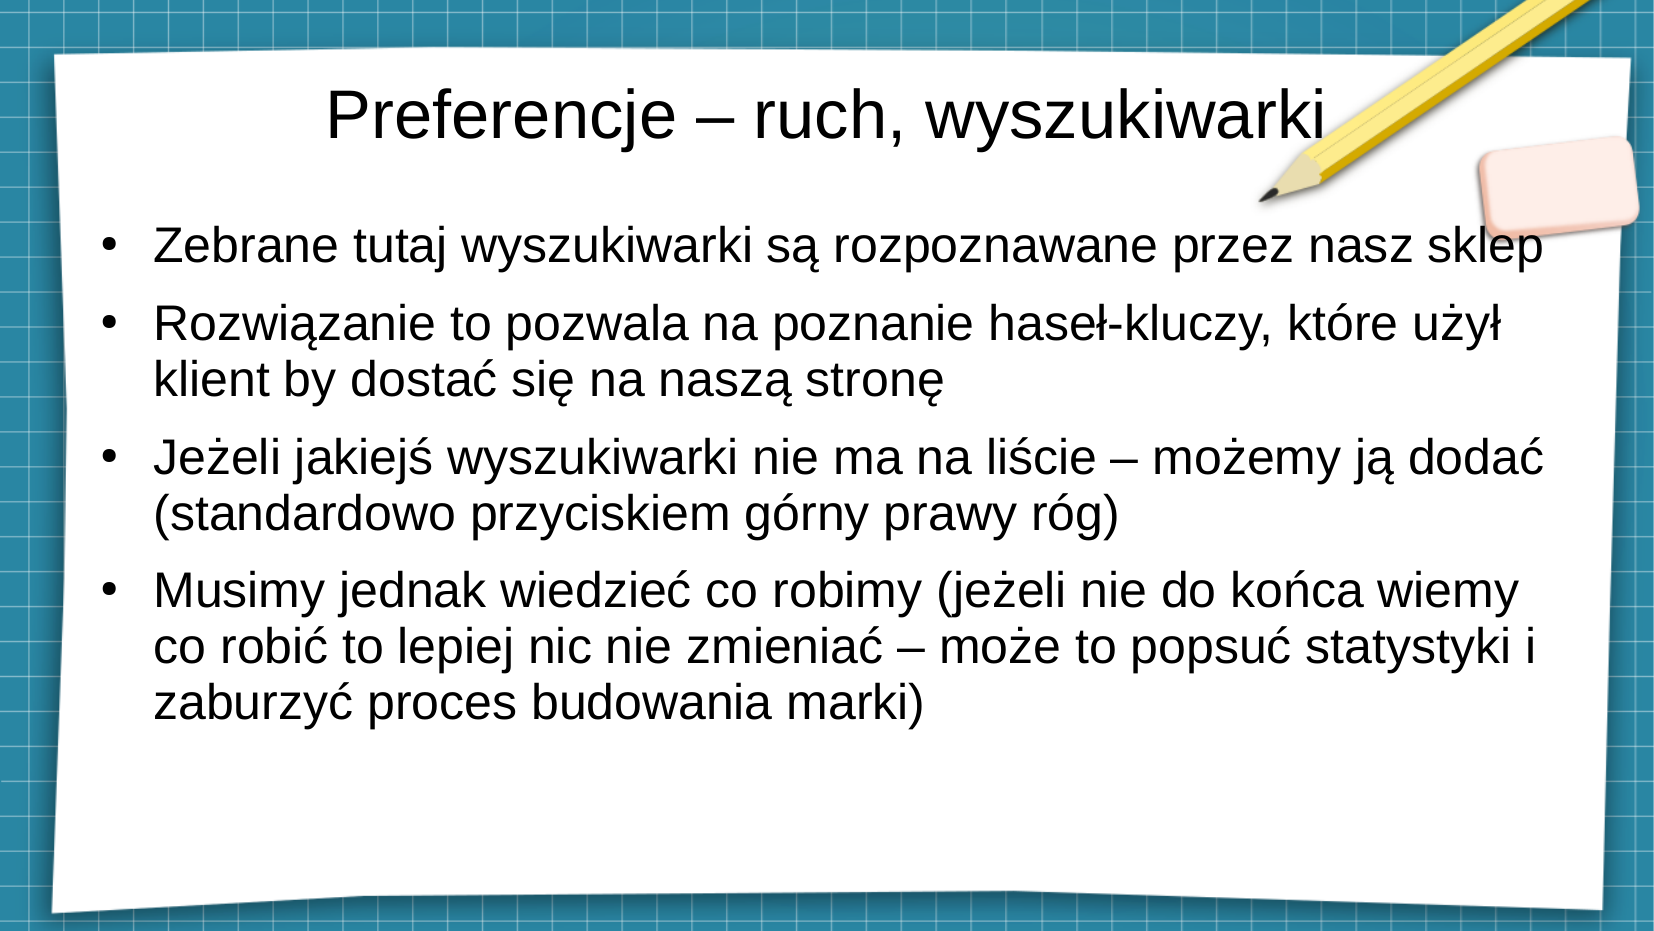

# Preferencje – ruch, wyszukiwarki
Zebrane tutaj wyszukiwarki są rozpoznawane przez nasz sklep
Rozwiązanie to pozwala na poznanie haseł-kluczy, które użył klient by dostać się na naszą stronę
Jeżeli jakiejś wyszukiwarki nie ma na liście – możemy ją dodać (standardowo przyciskiem górny prawy róg)
Musimy jednak wiedzieć co robimy (jeżeli nie do końca wiemy co robić to lepiej nic nie zmieniać – może to popsuć statystyki i zaburzyć proces budowania marki)